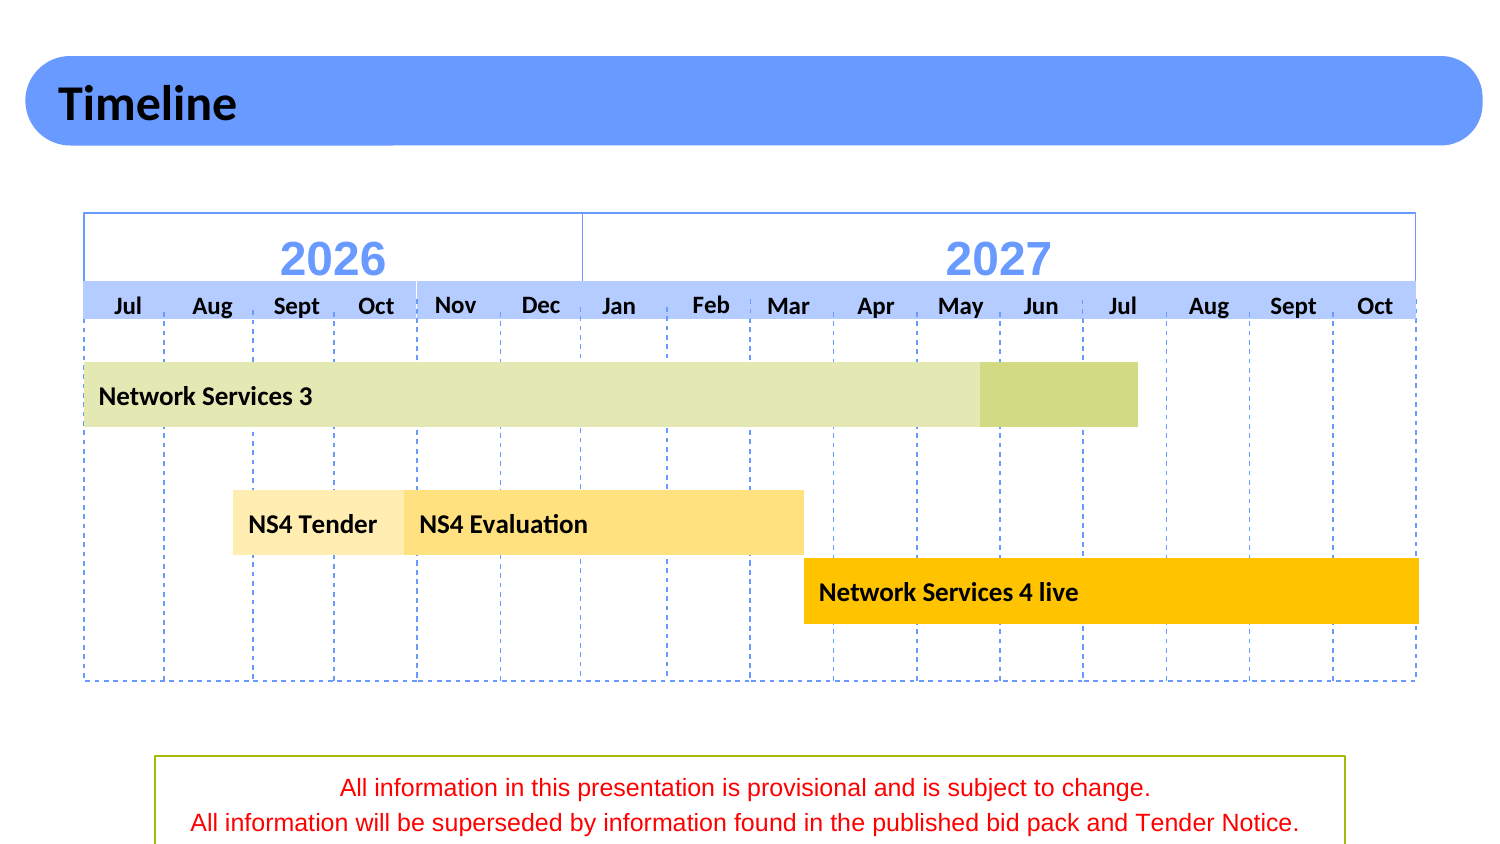

# Timeline
2026
2027
Nov
Dec
Feb
Jul
Aug
Sept
Oct
Mar
Apr
May
Jun
Jul
Aug
Sept
Oct
Jan
Network Services 3
NS4 Tender
NS4 Evaluation
Network Services 4 live
All information in this presentation is provisional and is subject to change.
All information will be superseded by information found in the published bid pack and Tender Notice.